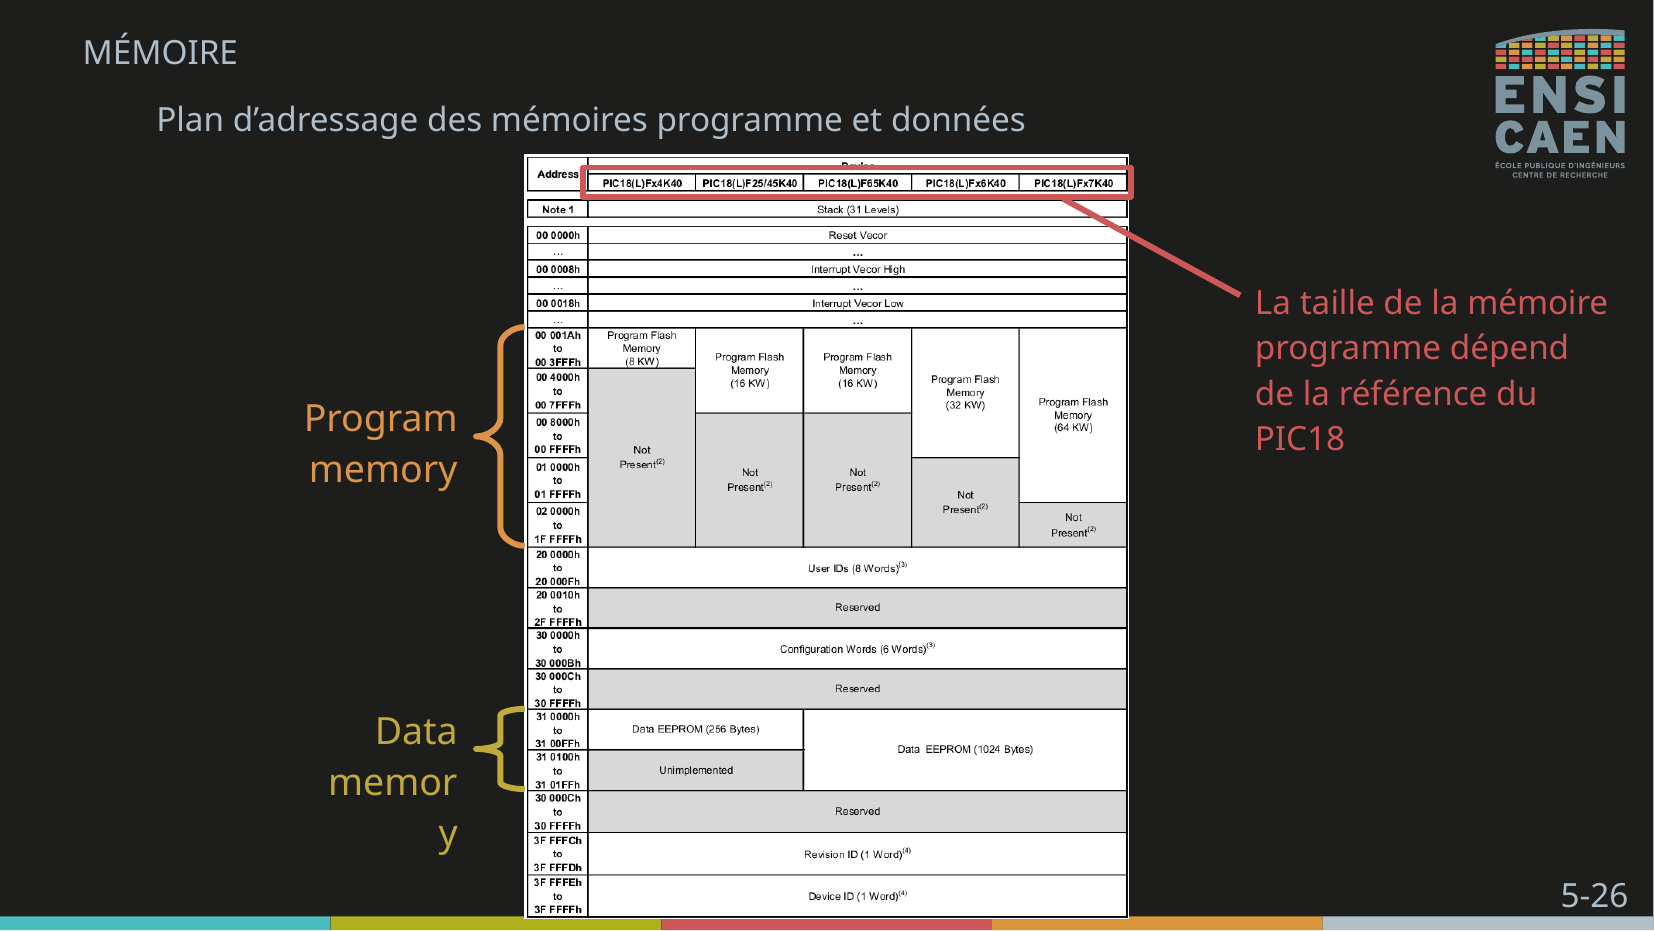

# MÉMOIRE Plan d’adressage des mémoires programme et données
La taille de la mémoire programme dépend de la référence du PIC18
Program memory
Data memory